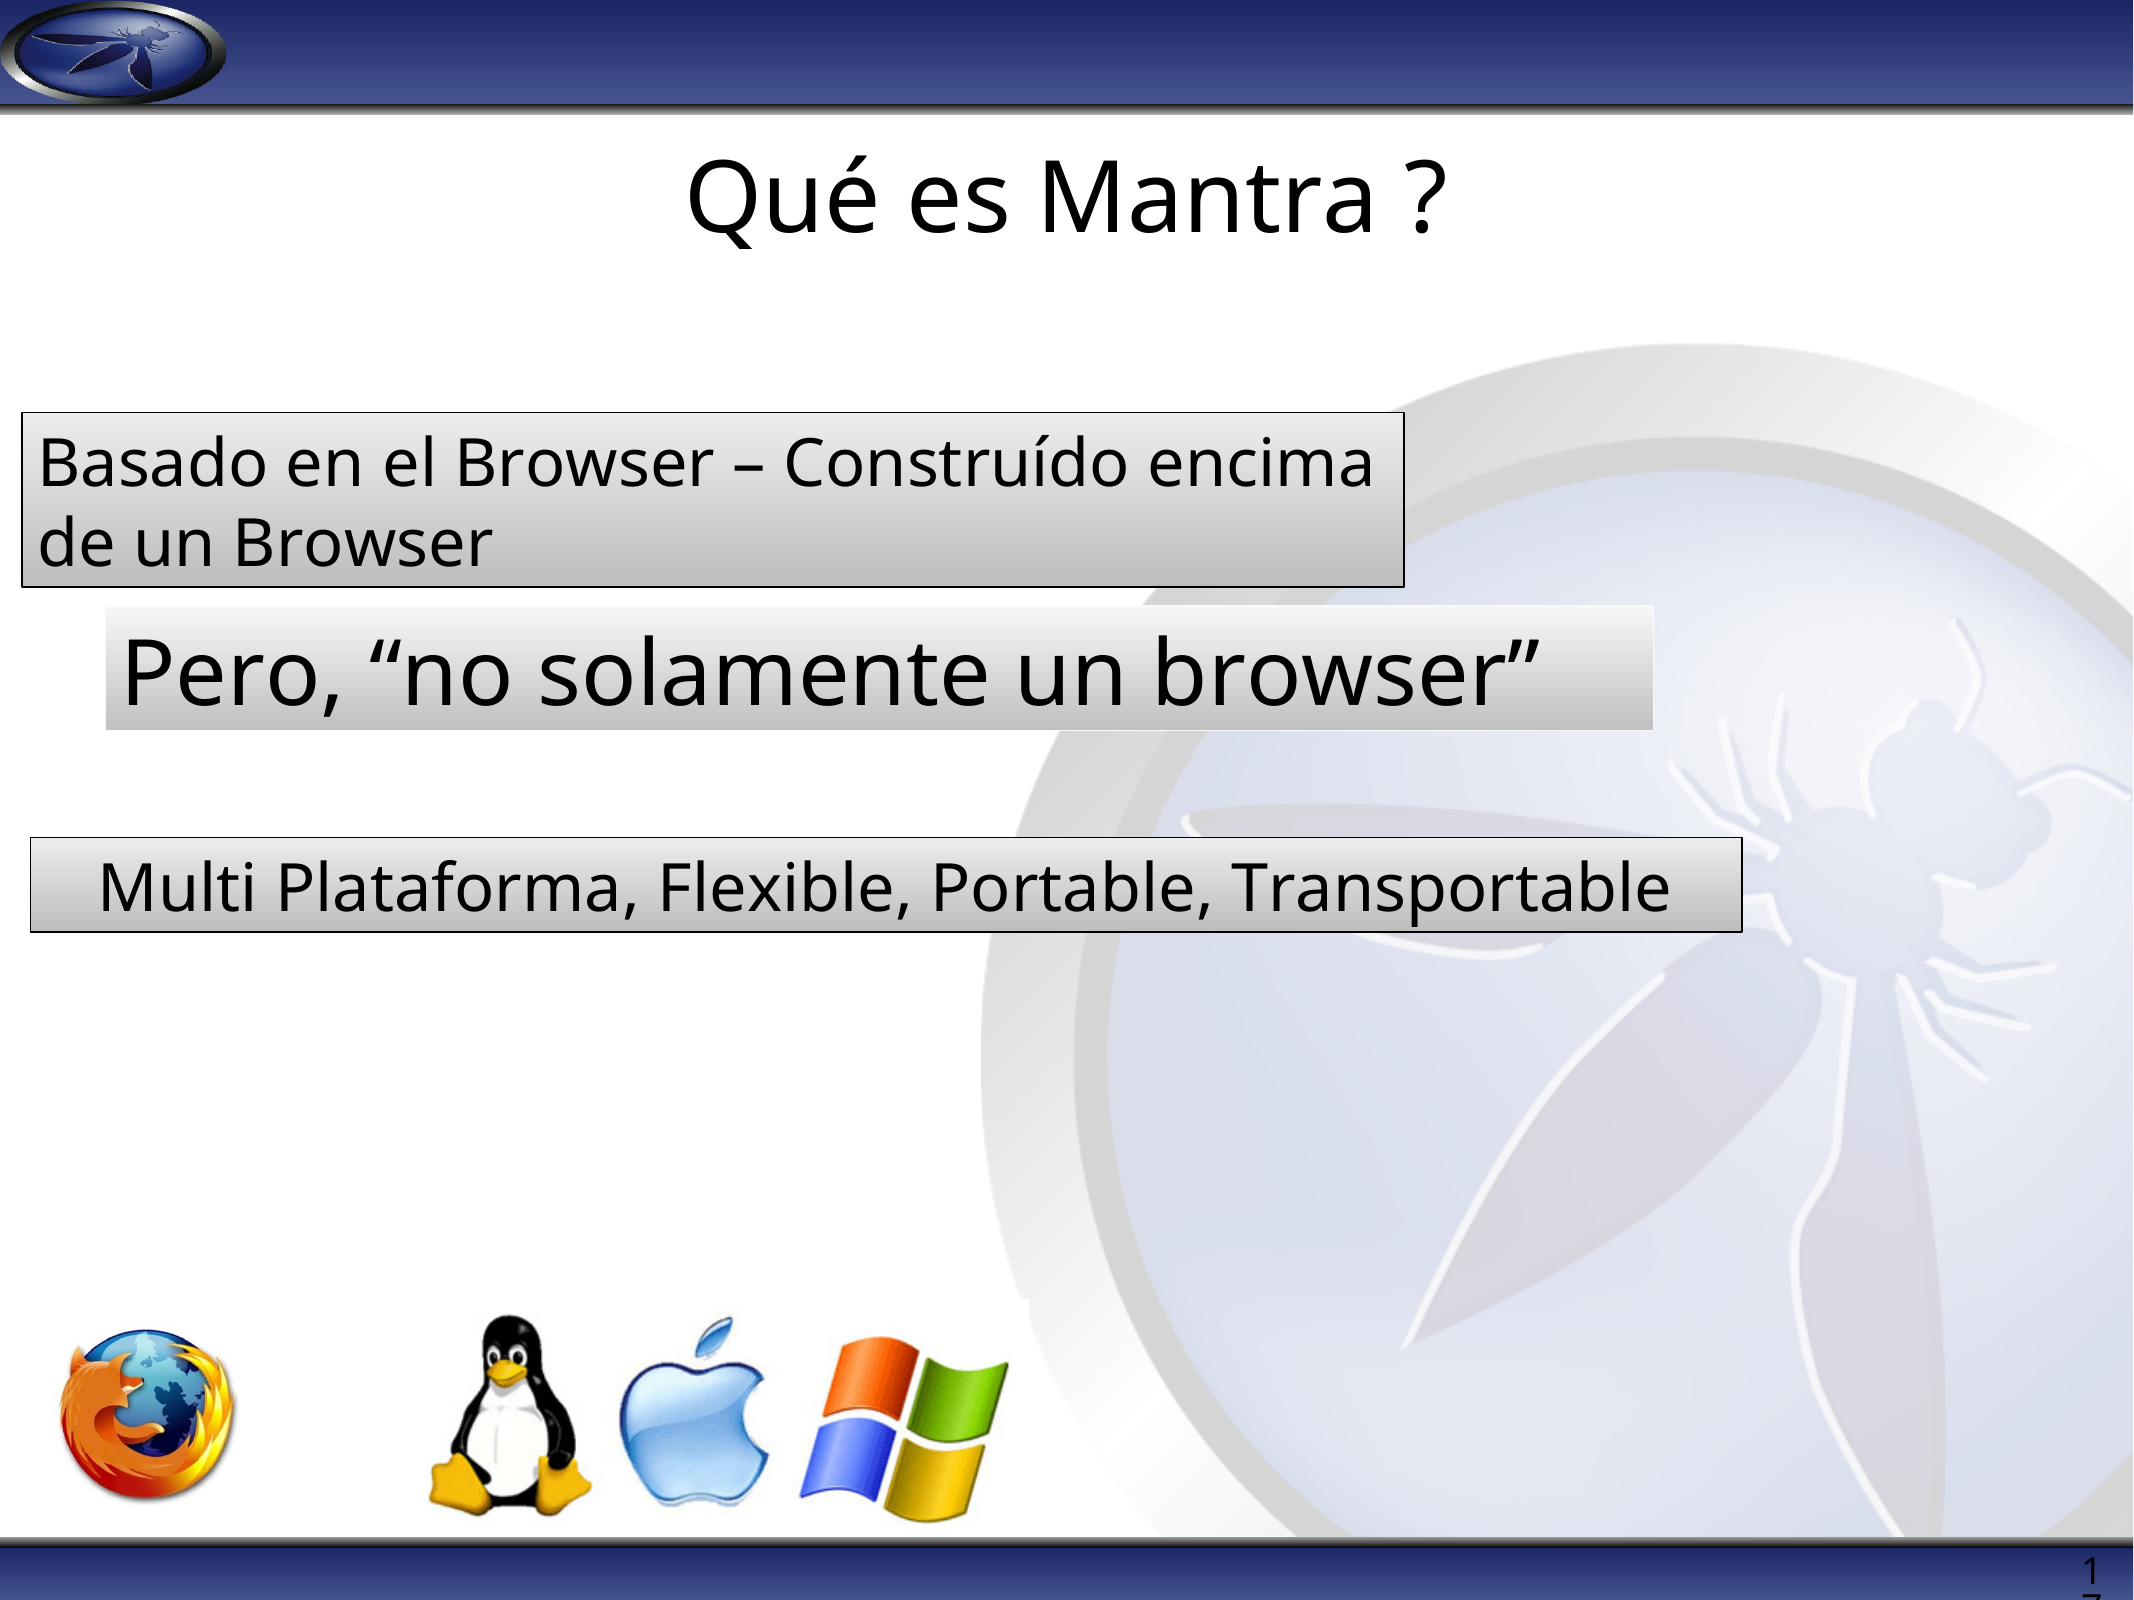

Qué es Mantra ?
Basado en el Browser – Construído encima de un Browser
Pero, “no solamente un browser”
Multi Plataforma, Flexible, Portable, Transportable